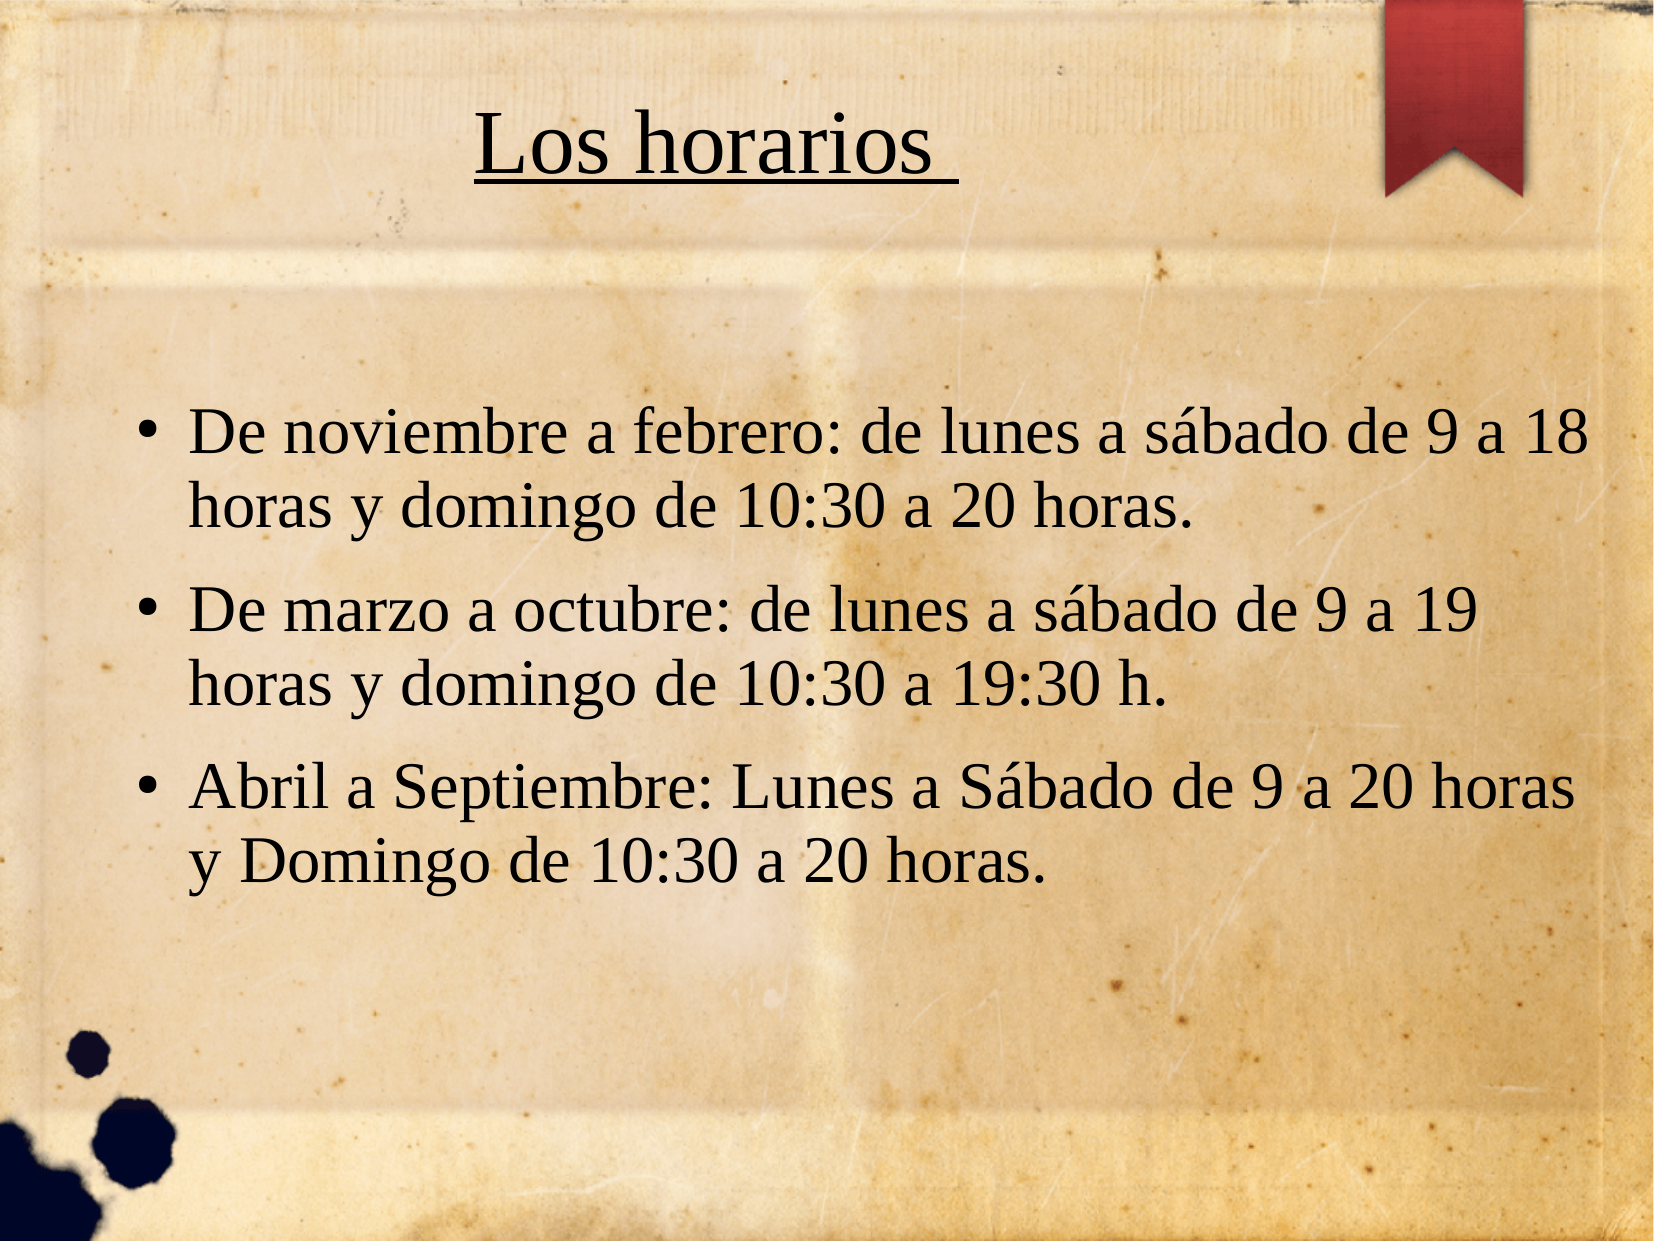

# Los horarios
De noviembre a febrero: de lunes a sábado de 9 a 18 horas y domingo de 10:30 a 20 horas.
De marzo a octubre: de lunes a sábado de 9 a 19 horas y domingo de 10:30 a 19:30 h.
Abril a Septiembre: Lunes a Sábado de 9 a 20 horas y Domingo de 10:30 a 20 horas.